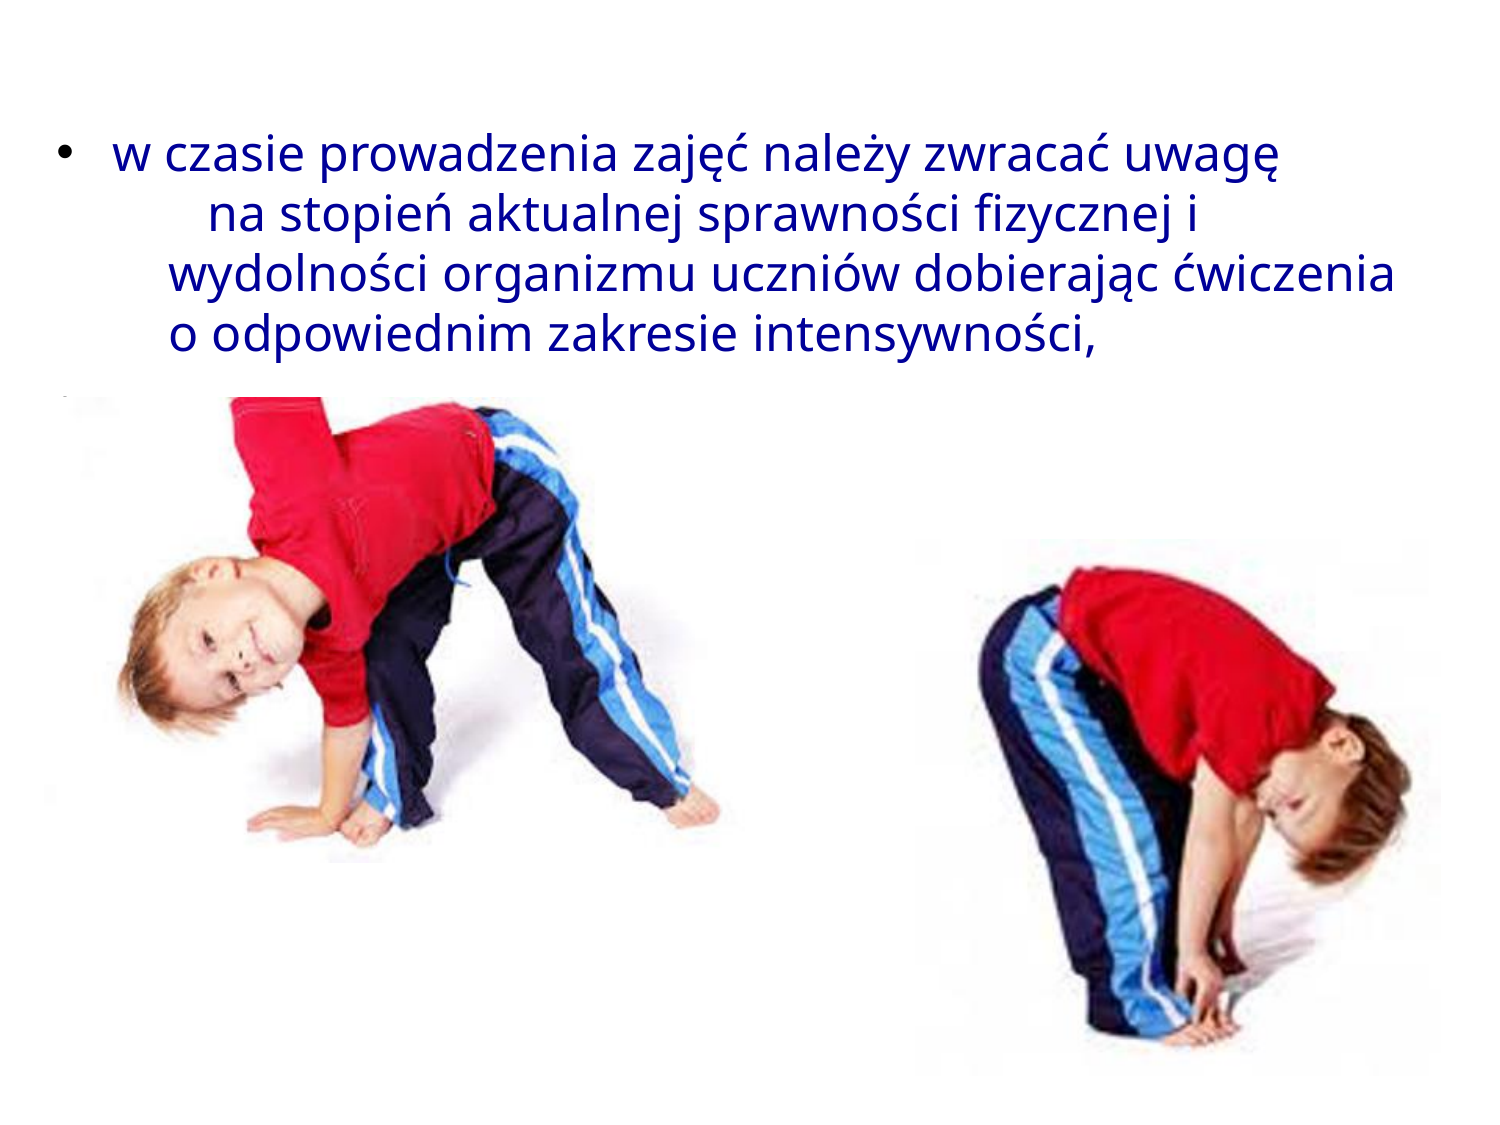

# w czasie prowadzenia zajęć należy zwracać uwagę na stopień aktualnej sprawności fizycznej i wydolności organizmu uczniów dobierając ćwiczenia o odpowiednim zakresie intensywności,